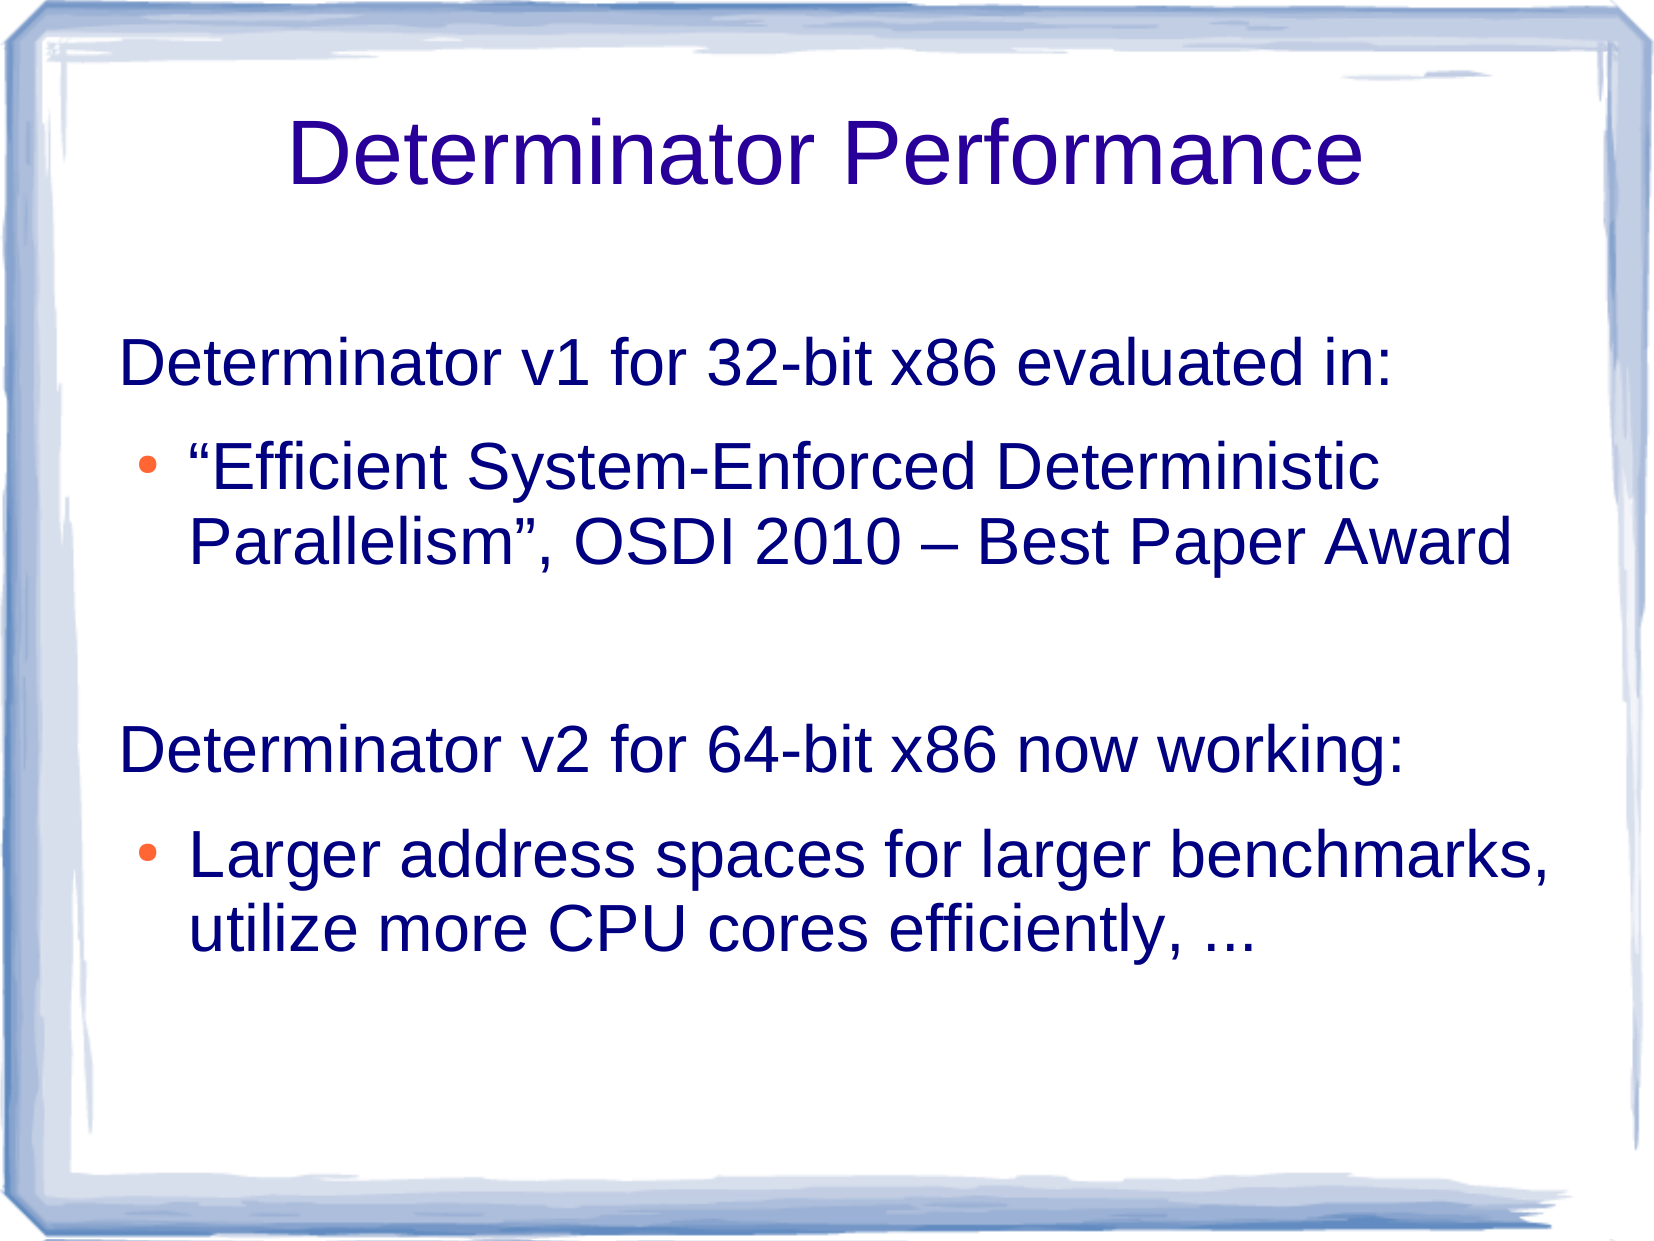

# Determinator Performance
Determinator v1 for 32-bit x86 evaluated in:
“Efficient System-Enforced Deterministic Parallelism”, OSDI 2010 – Best Paper Award
Determinator v2 for 64-bit x86 now working:
Larger address spaces for larger benchmarks,
utilize more CPU cores efficiently, ...